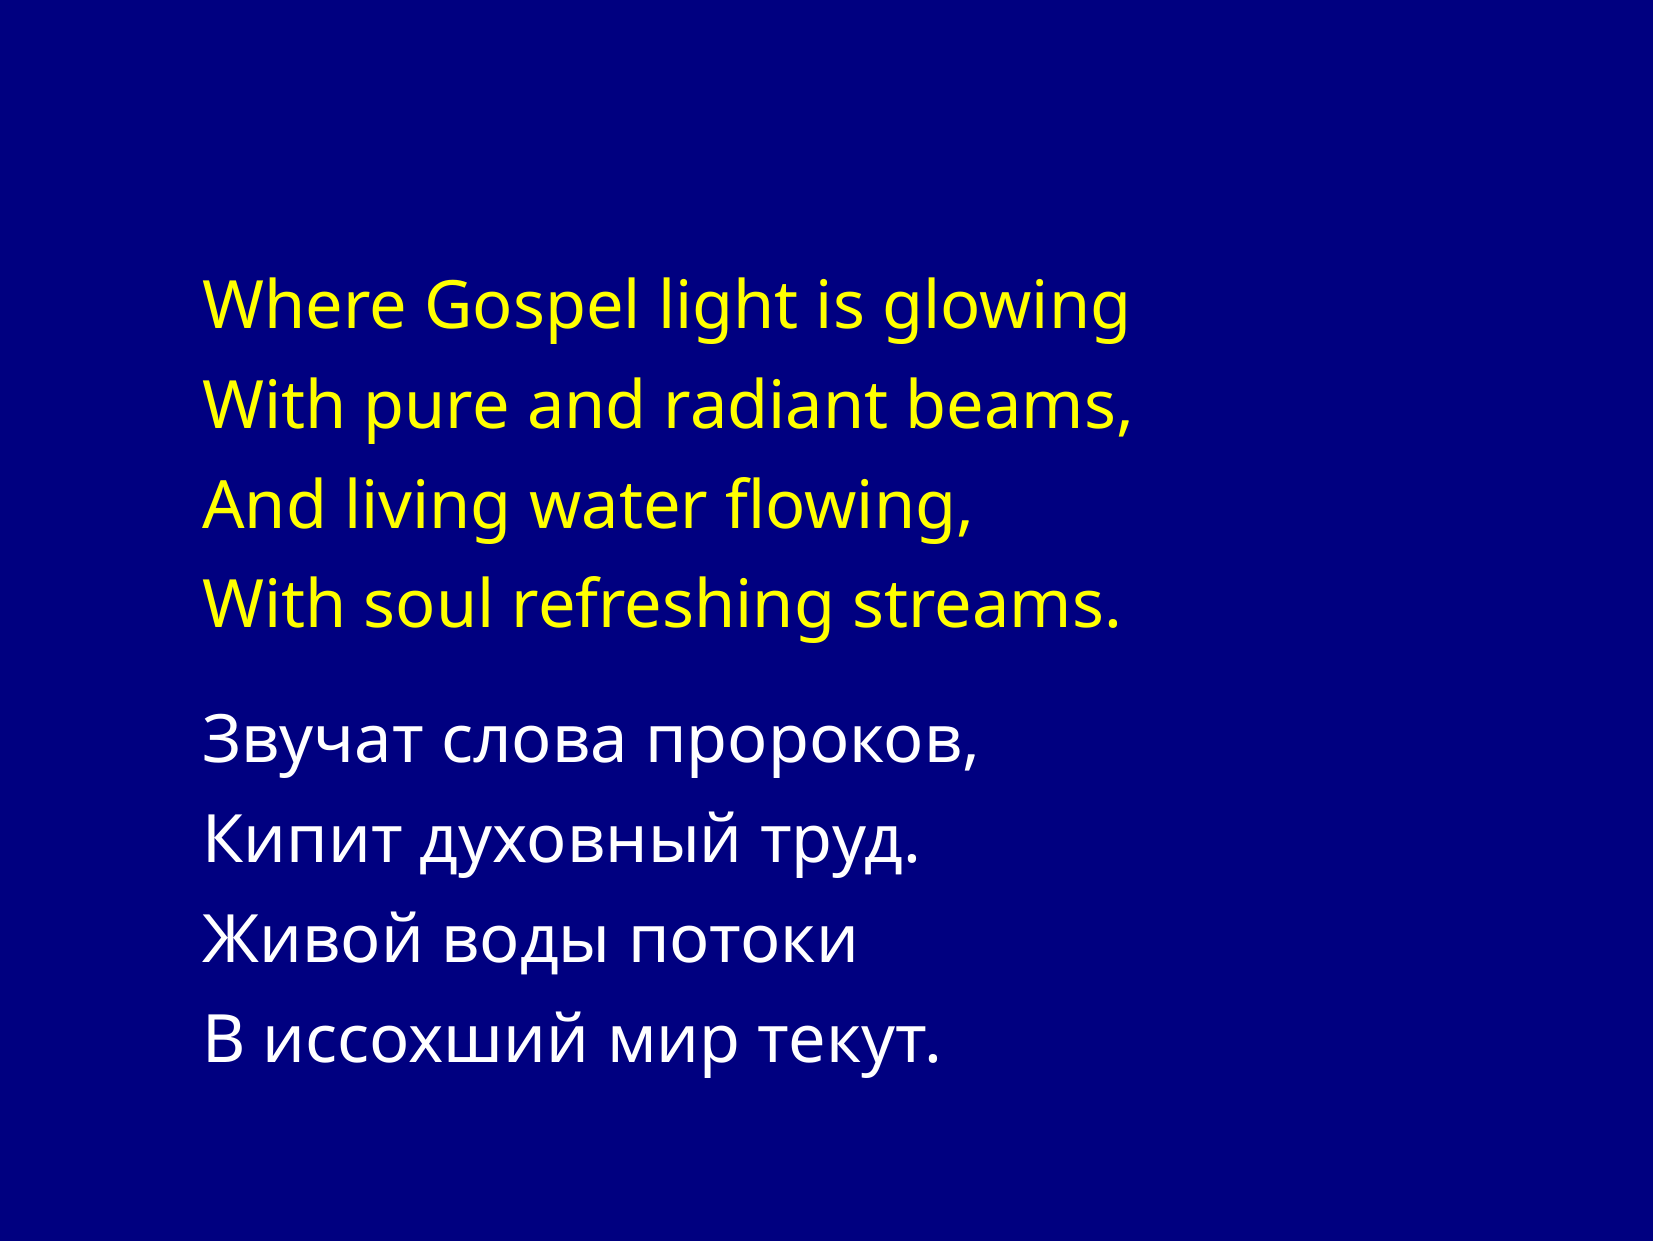

Where Gospel light is glowing
	With pure and radiant beams,
	And living water flowing,
	With soul refreshing streams.
	Звучат слова пророков,
	Кипит духовный труд.
	Живой воды потоки
	В иссохший мир текут.